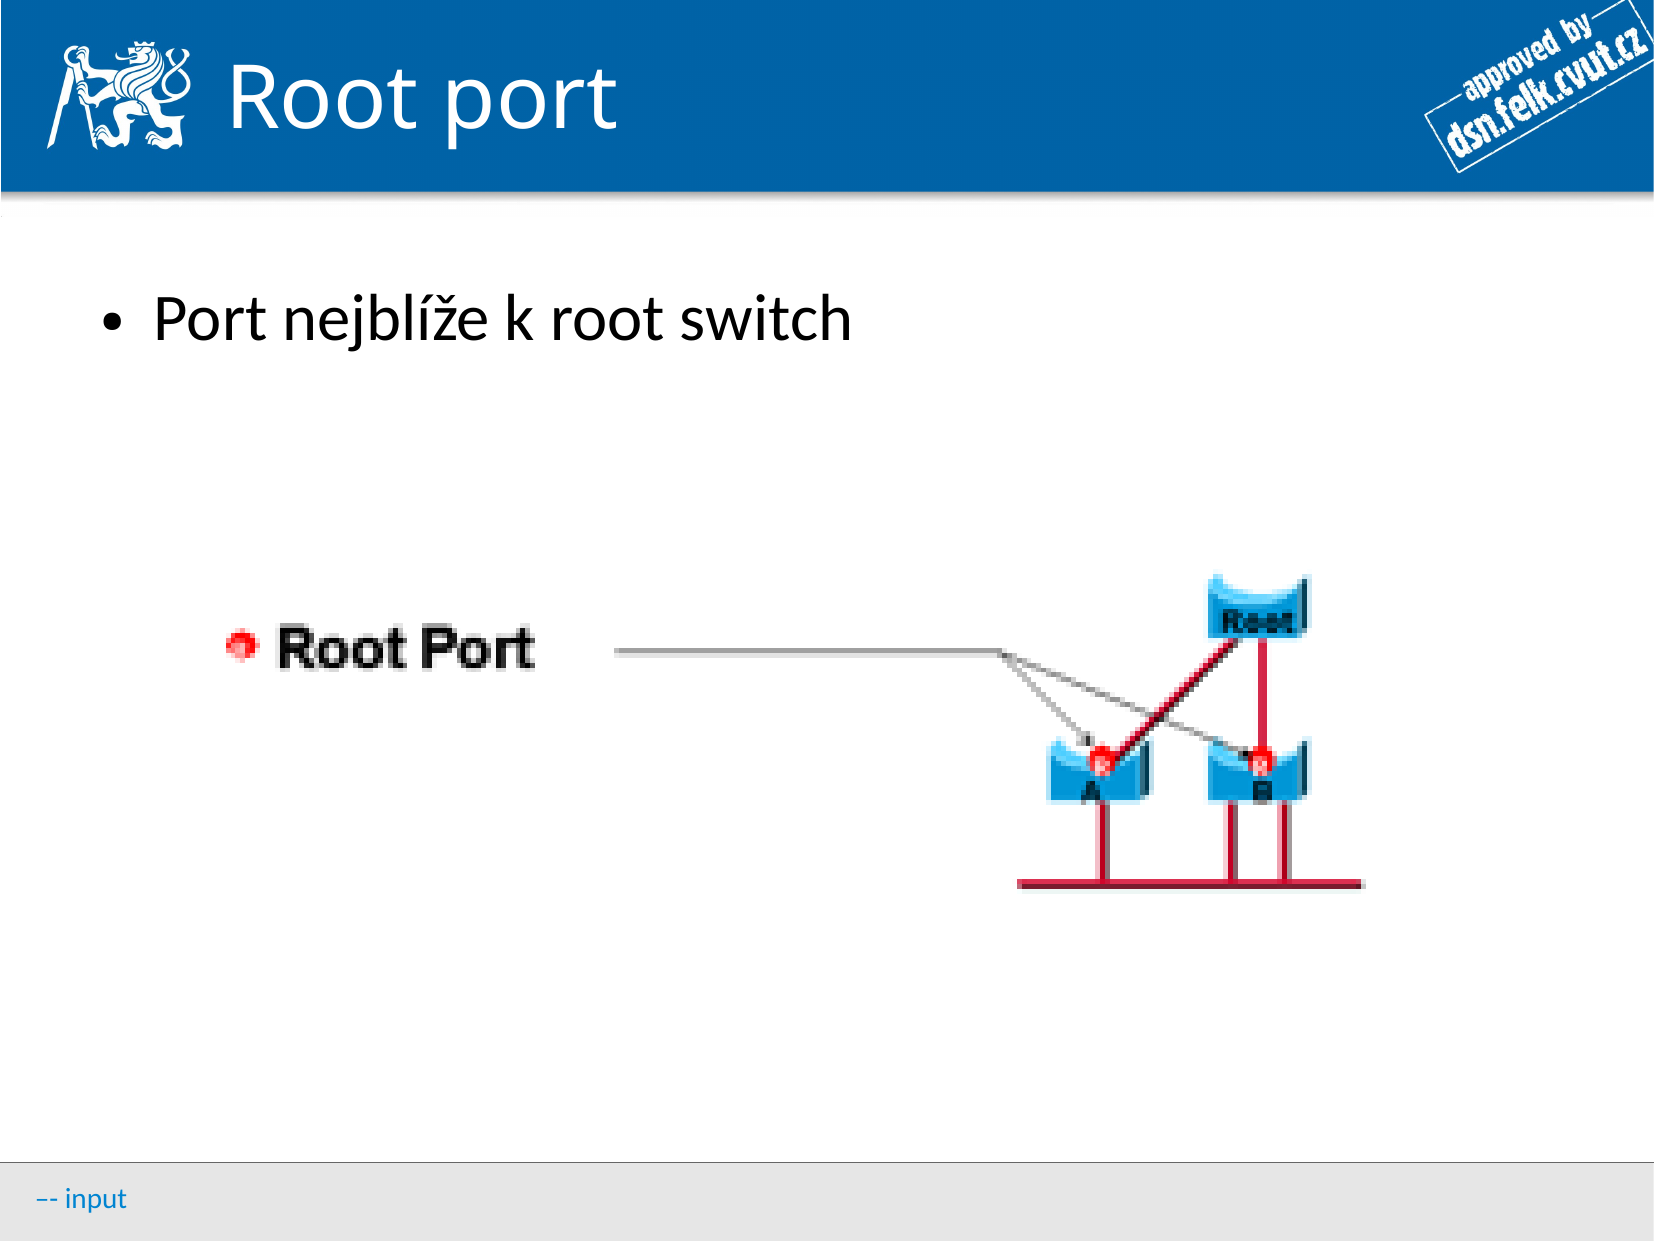

# Root port
Port nejblíže k root switch